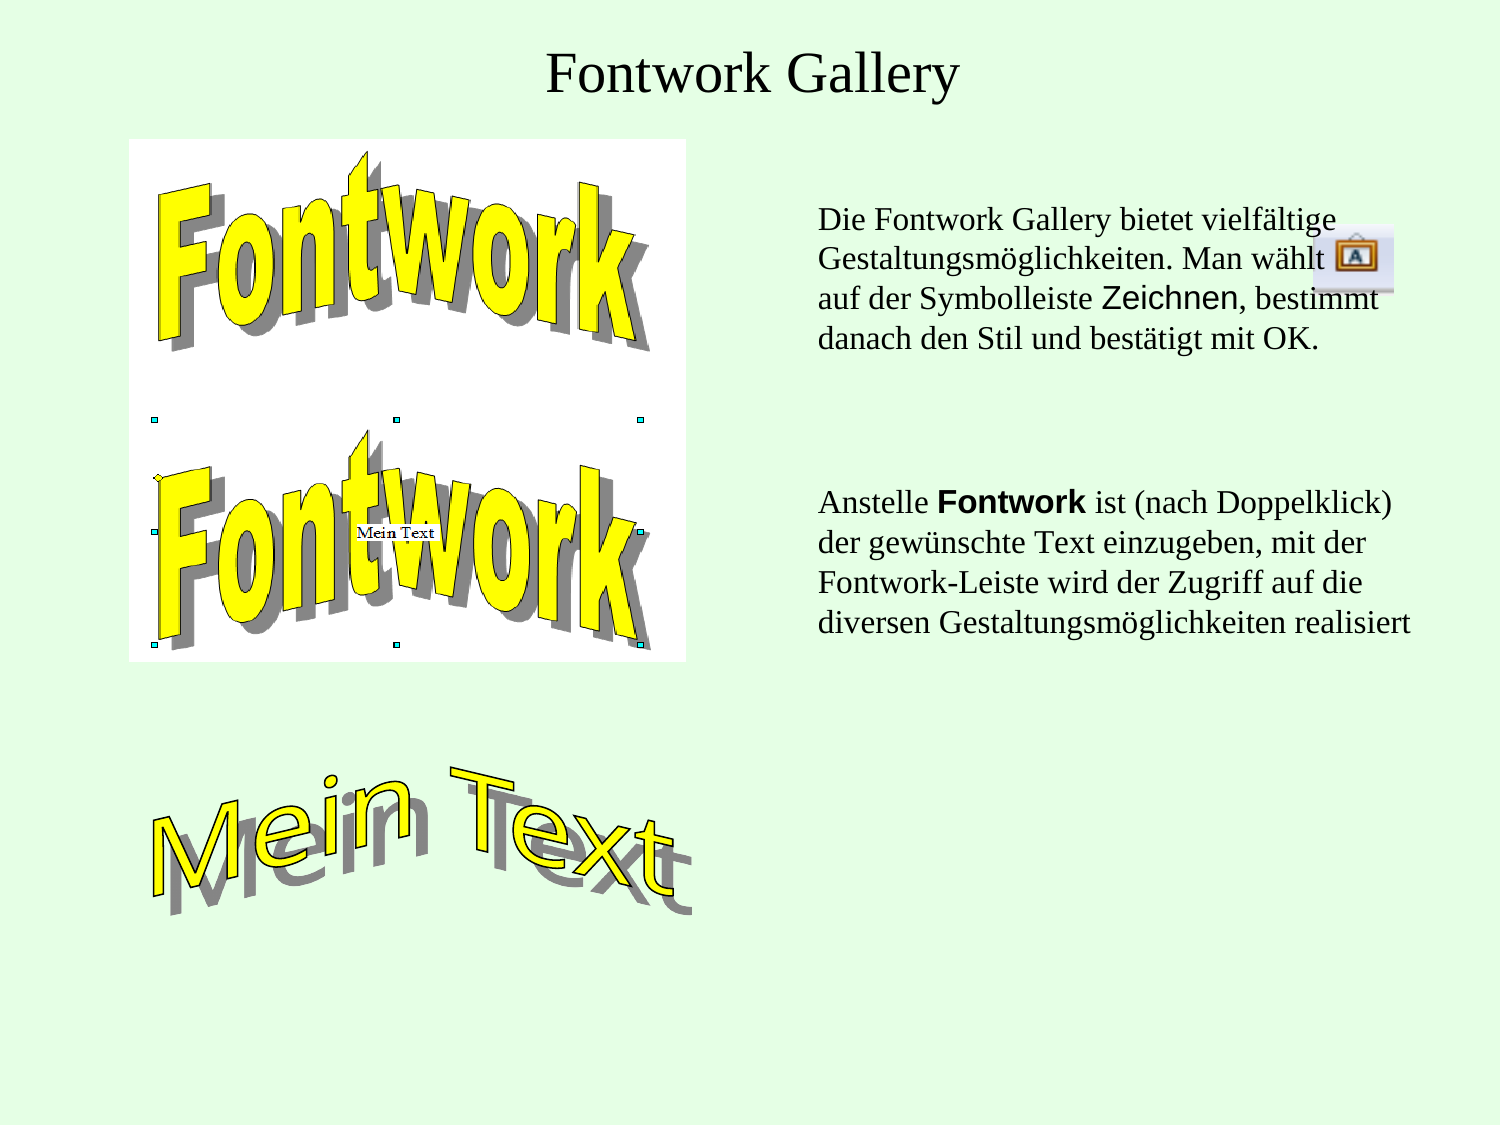

# Fontwork Gallery
Die Fontwork Gallery bietet vielfältige Gestaltungsmöglichkeiten. Man wählt auf der Symbolleiste Zeichnen, bestimmt danach den Stil und bestätigt mit OK.
Anstelle Fontwork ist (nach Doppelklick) der gewünschte Text einzugeben, mit der Fontwork-Leiste wird der Zugriff auf die diversen Gestaltungsmöglichkeiten realisiert
Mein Text